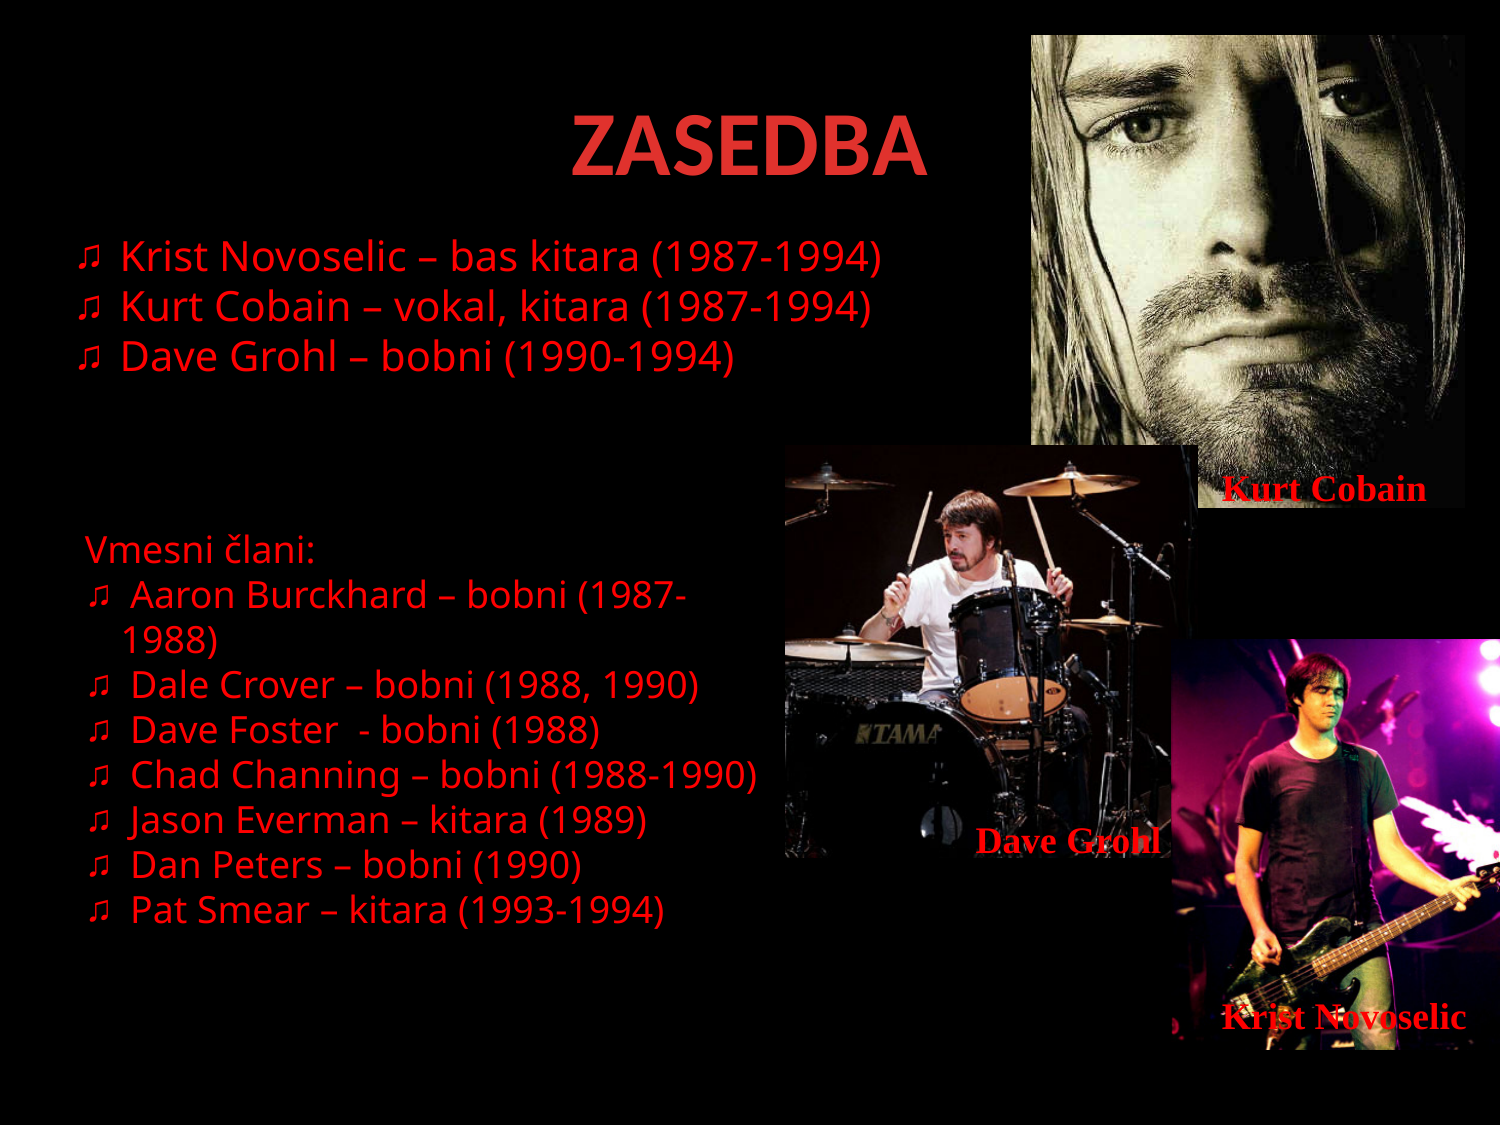

# ZASEDBA
 Krist Novoselic – bas kitara (1987-1994)
 Kurt Cobain – vokal, kitara (1987-1994)
 Dave Grohl – bobni (1990-1994)
Kurt Cobain
Vmesni člani:
 Aaron Burckhard – bobni (1987-1988)
 Dale Crover – bobni (1988, 1990)
 Dave Foster - bobni (1988)
 Chad Channing – bobni (1988-1990)
 Jason Everman – kitara (1989)
 Dan Peters – bobni (1990)
 Pat Smear – kitara (1993-1994)
Dave Grohl
Krist Novoselic